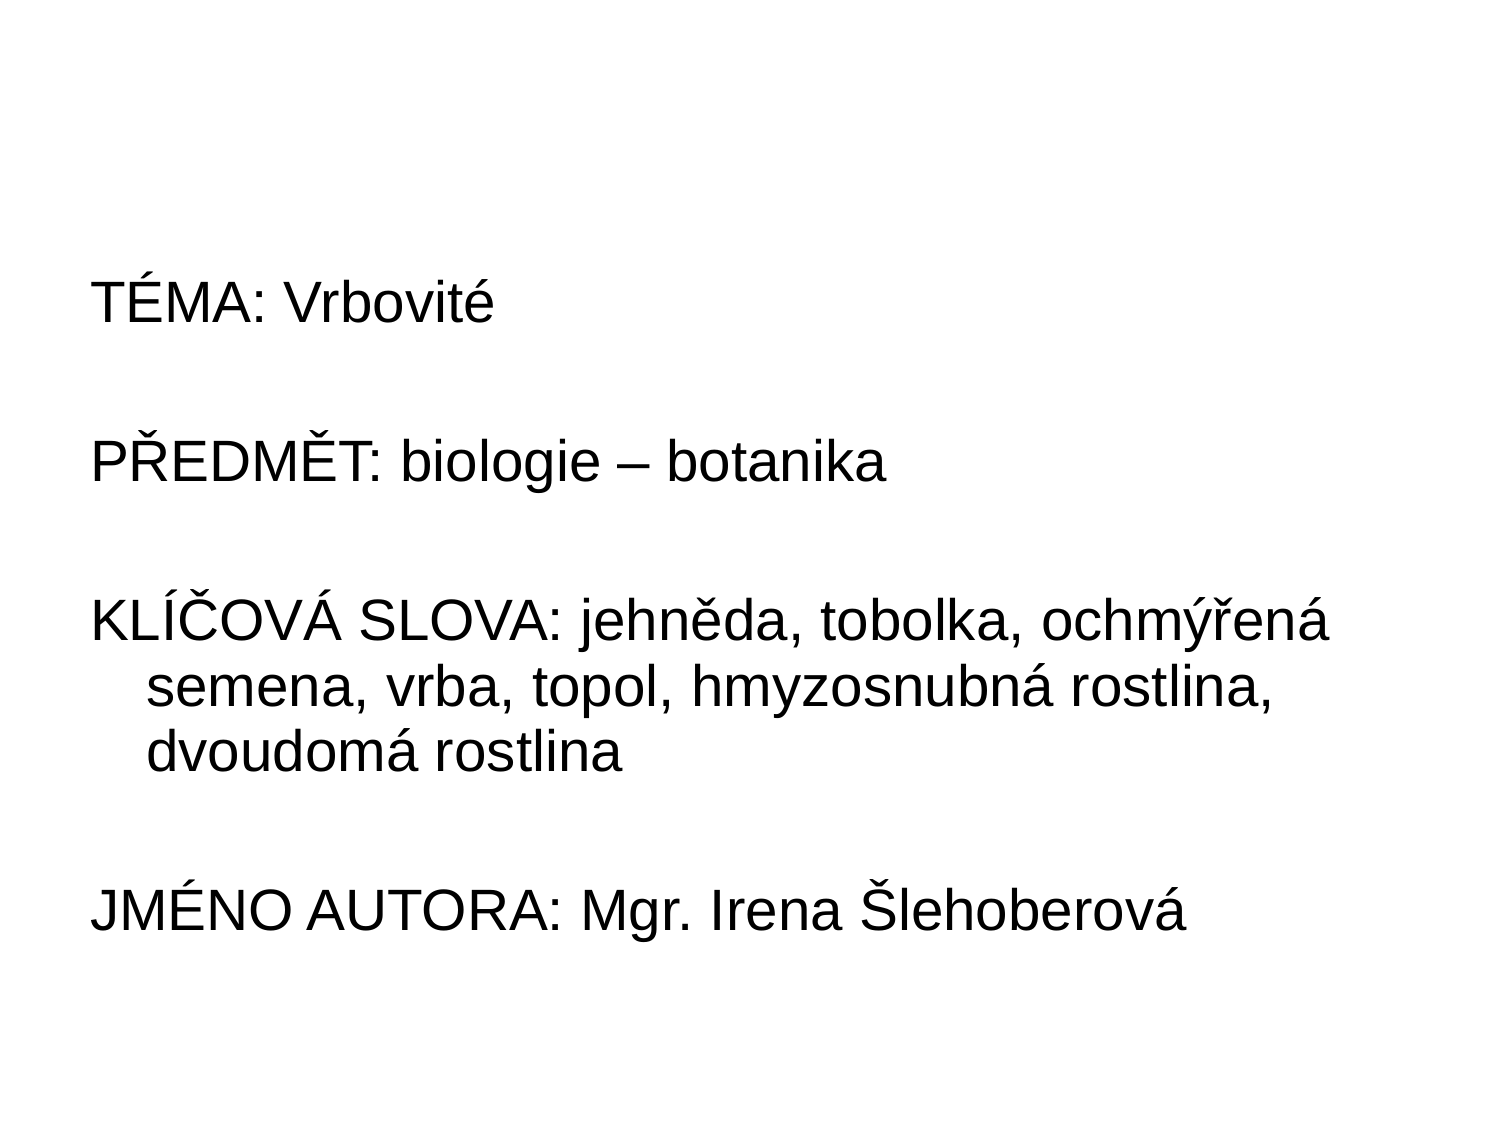

# TÉMA: Vrbovité
PŘEDMĚT: biologie – botanika
KLÍČOVÁ SLOVA: jehněda, tobolka, ochmýřená semena, vrba, topol, hmyzosnubná rostlina, dvoudomá rostlina
JMÉNO AUTORA: Mgr. Irena Šlehoberová